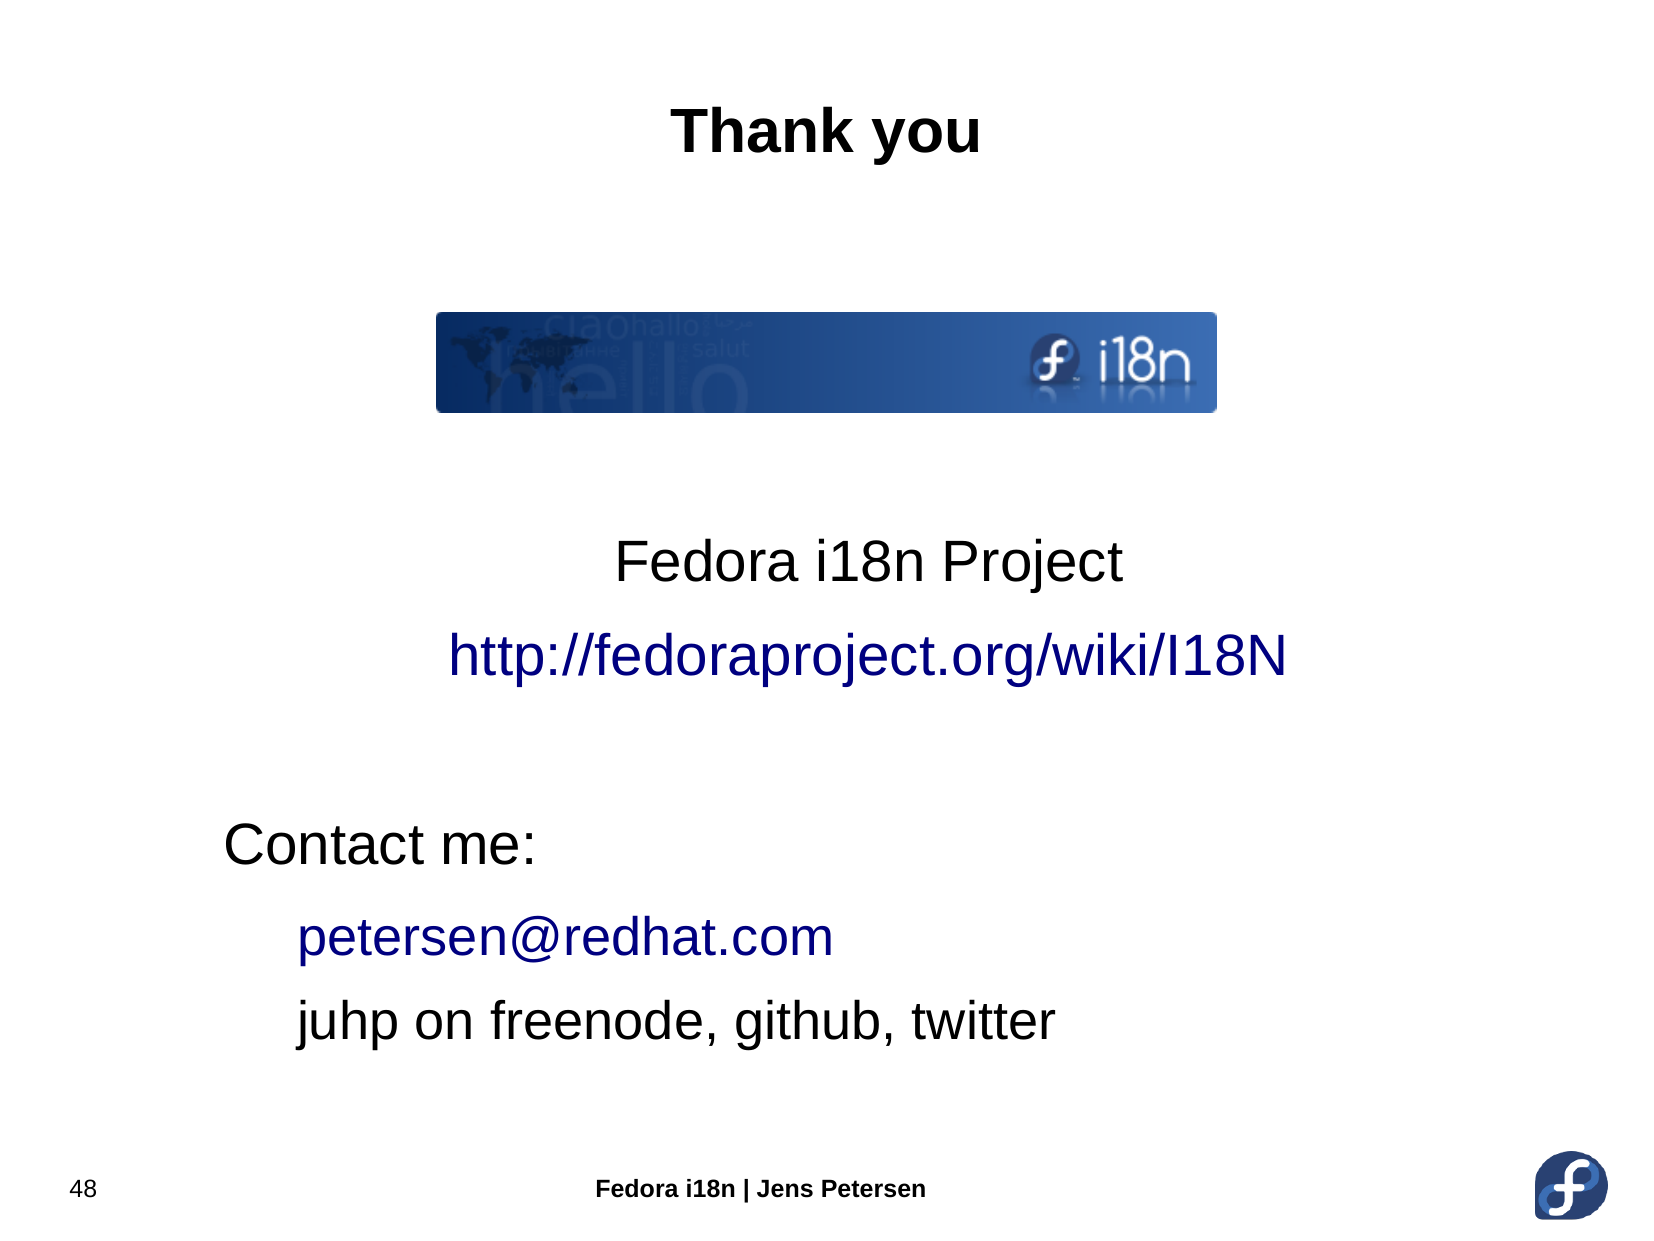

# Thank you
Fedora i18n Project
http://fedoraproject.org/wiki/I18N
Contact me:
petersen@redhat.com
juhp on freenode, github, twitter